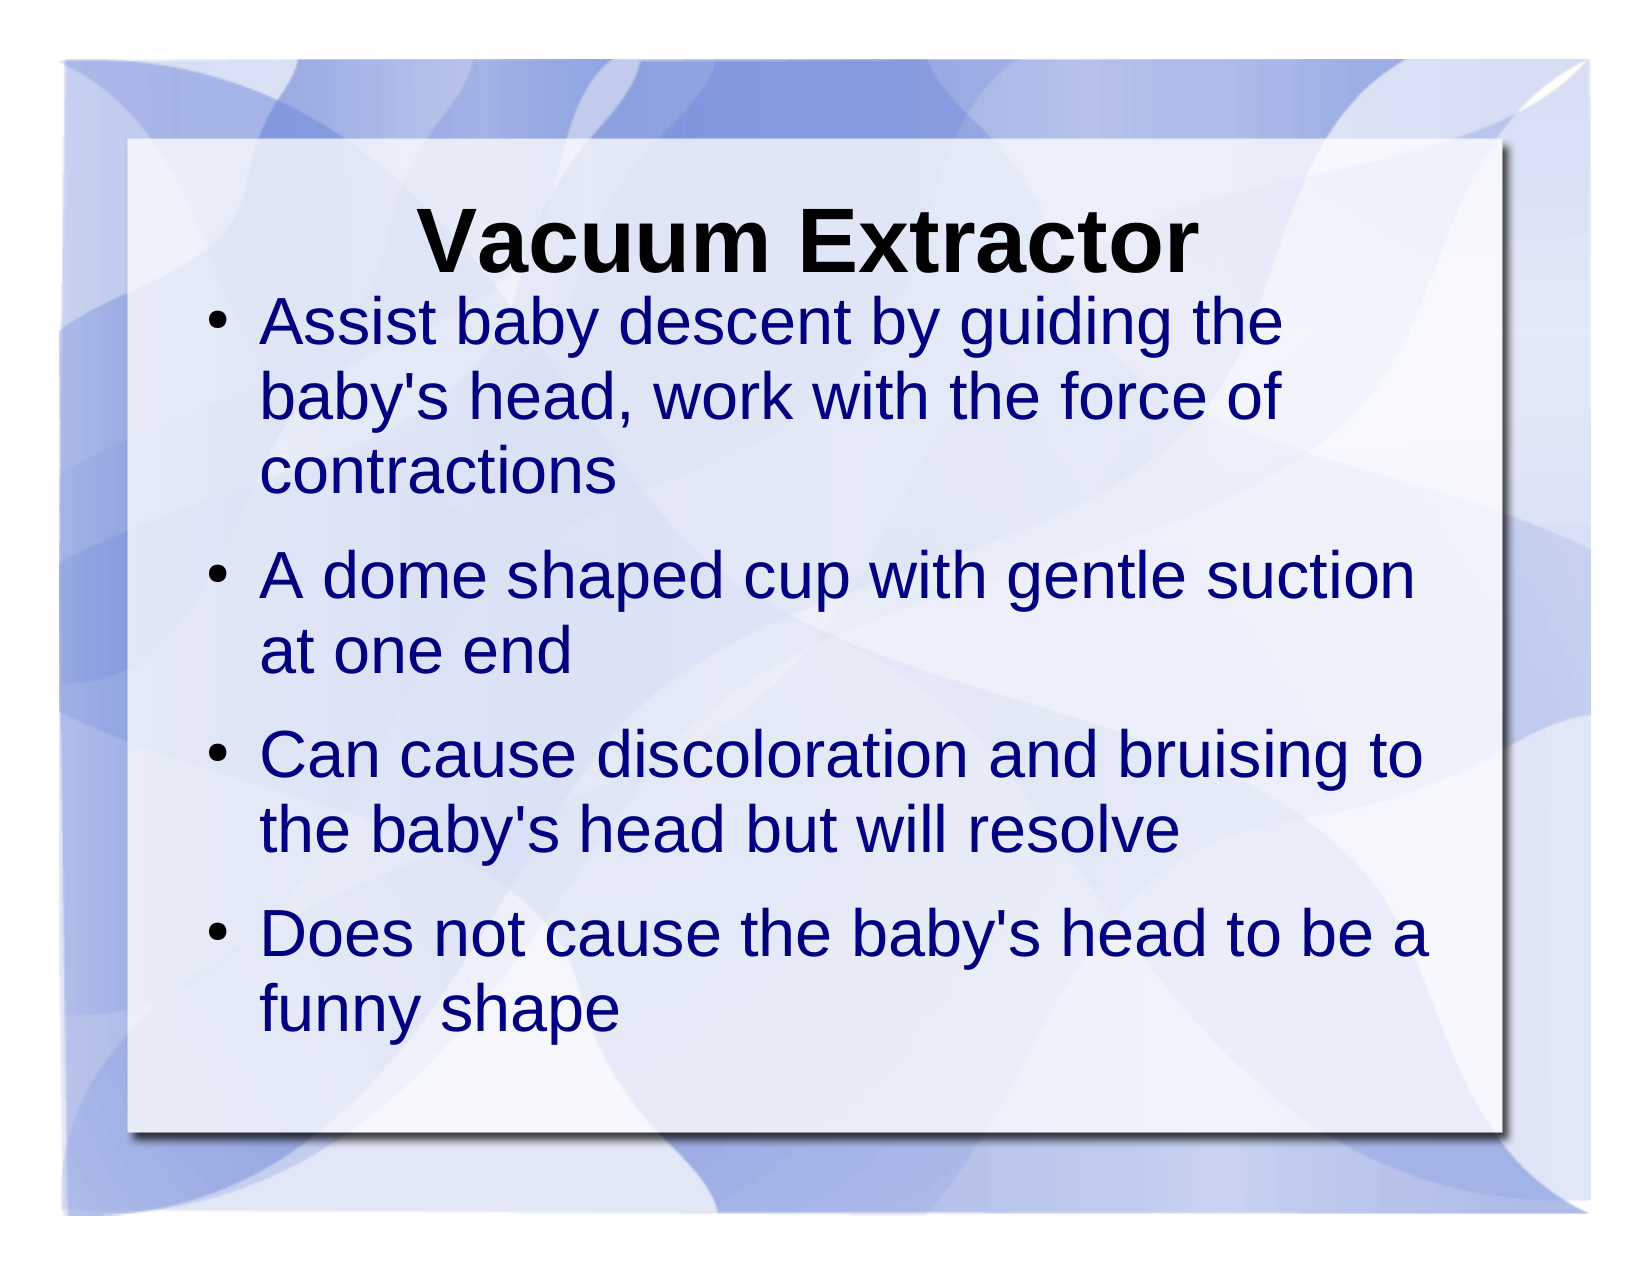

# Vacuum Extractor
Assist baby descent by guiding the baby's head, work with the force of contractions
A dome shaped cup with gentle suction at one end
Can cause discoloration and bruising to the baby's head but will resolve
Does not cause the baby's head to be a funny shape